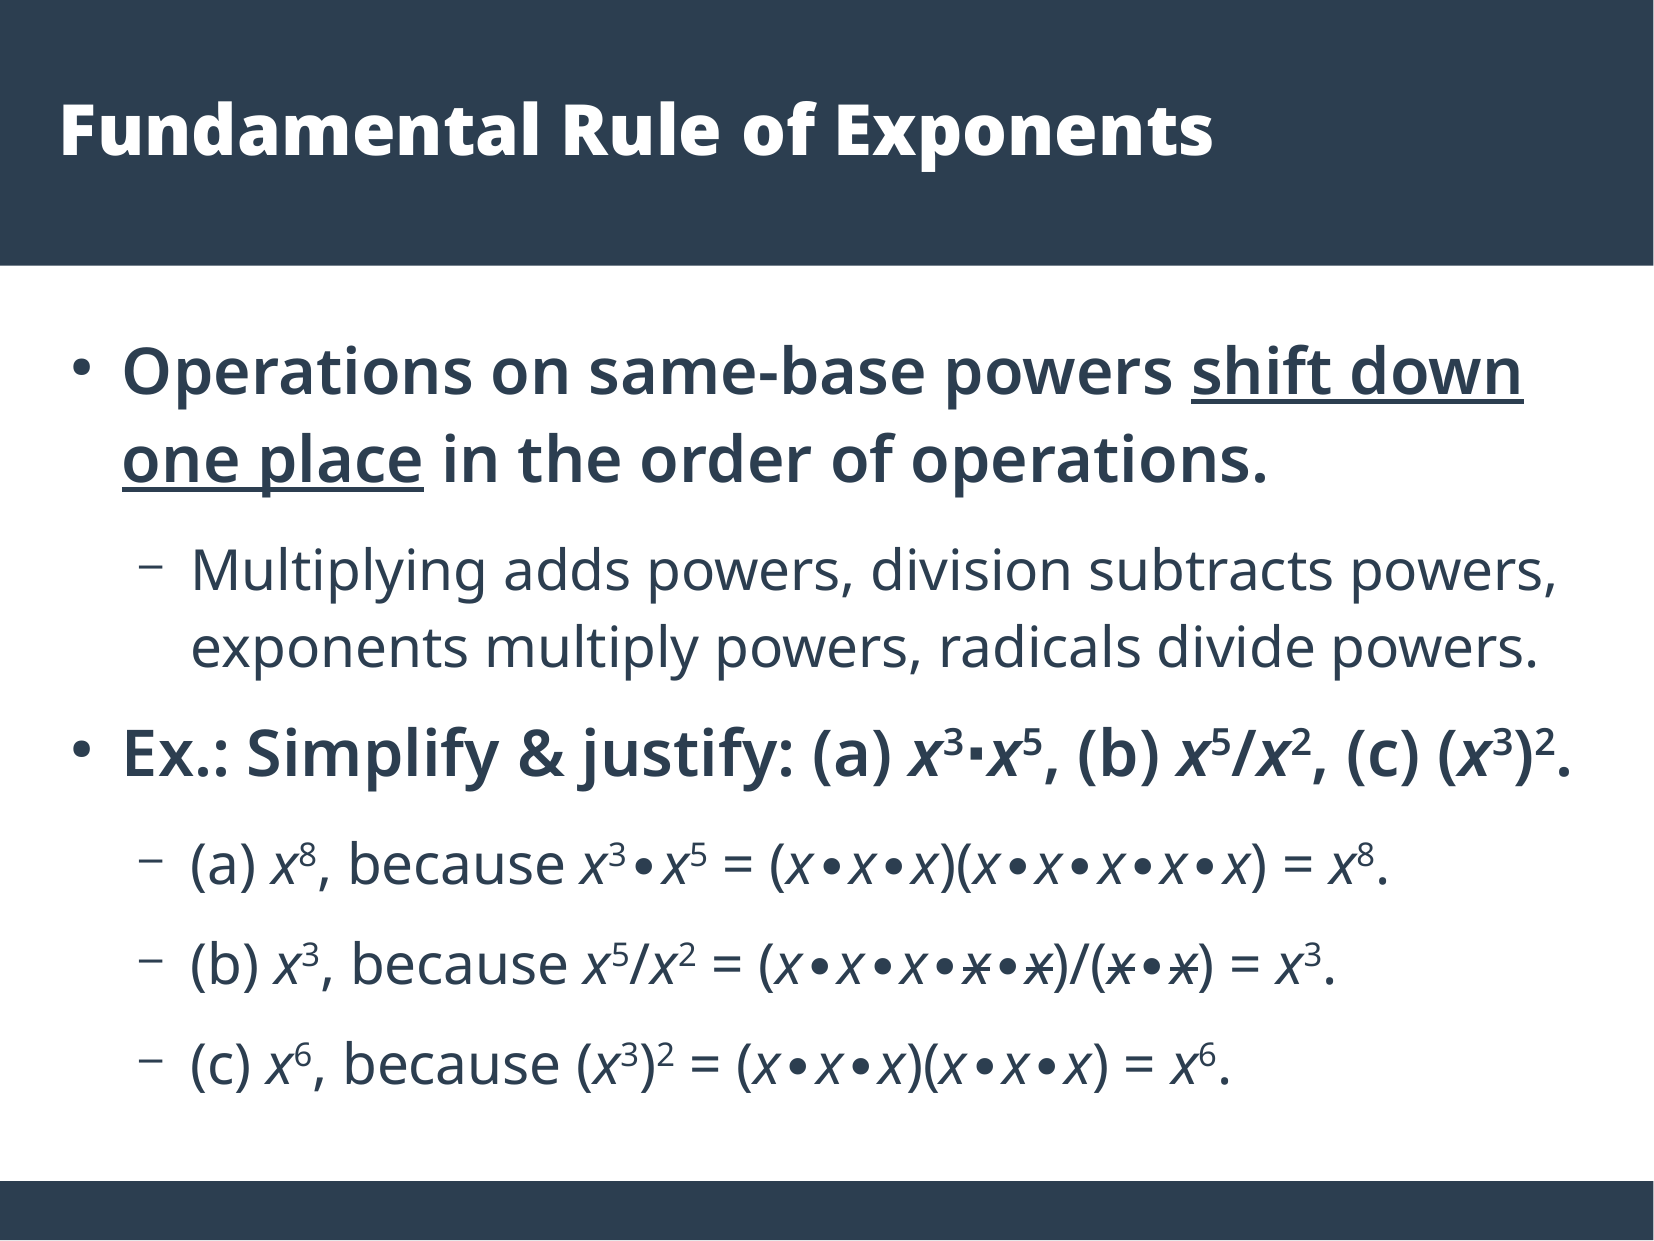

# Fundamental Rule of Exponents
Operations on same-base powers shift down one place in the order of operations.
Multiplying adds powers, division subtracts powers, exponents multiply powers, radicals divide powers.
Ex.: Simplify & justify: (a) x3∙x5, (b) x5/x2, (c) (x3)2.
(a) x8, because x3∙x5 = (x∙x∙x)(x∙x∙x∙x∙x) = x8.
(b) x3, because x5/x2 = (x∙x∙x∙x∙x)/(x∙x) = x3.
(c) x6, because (x3)2 = (x∙x∙x)(x∙x∙x) = x6.